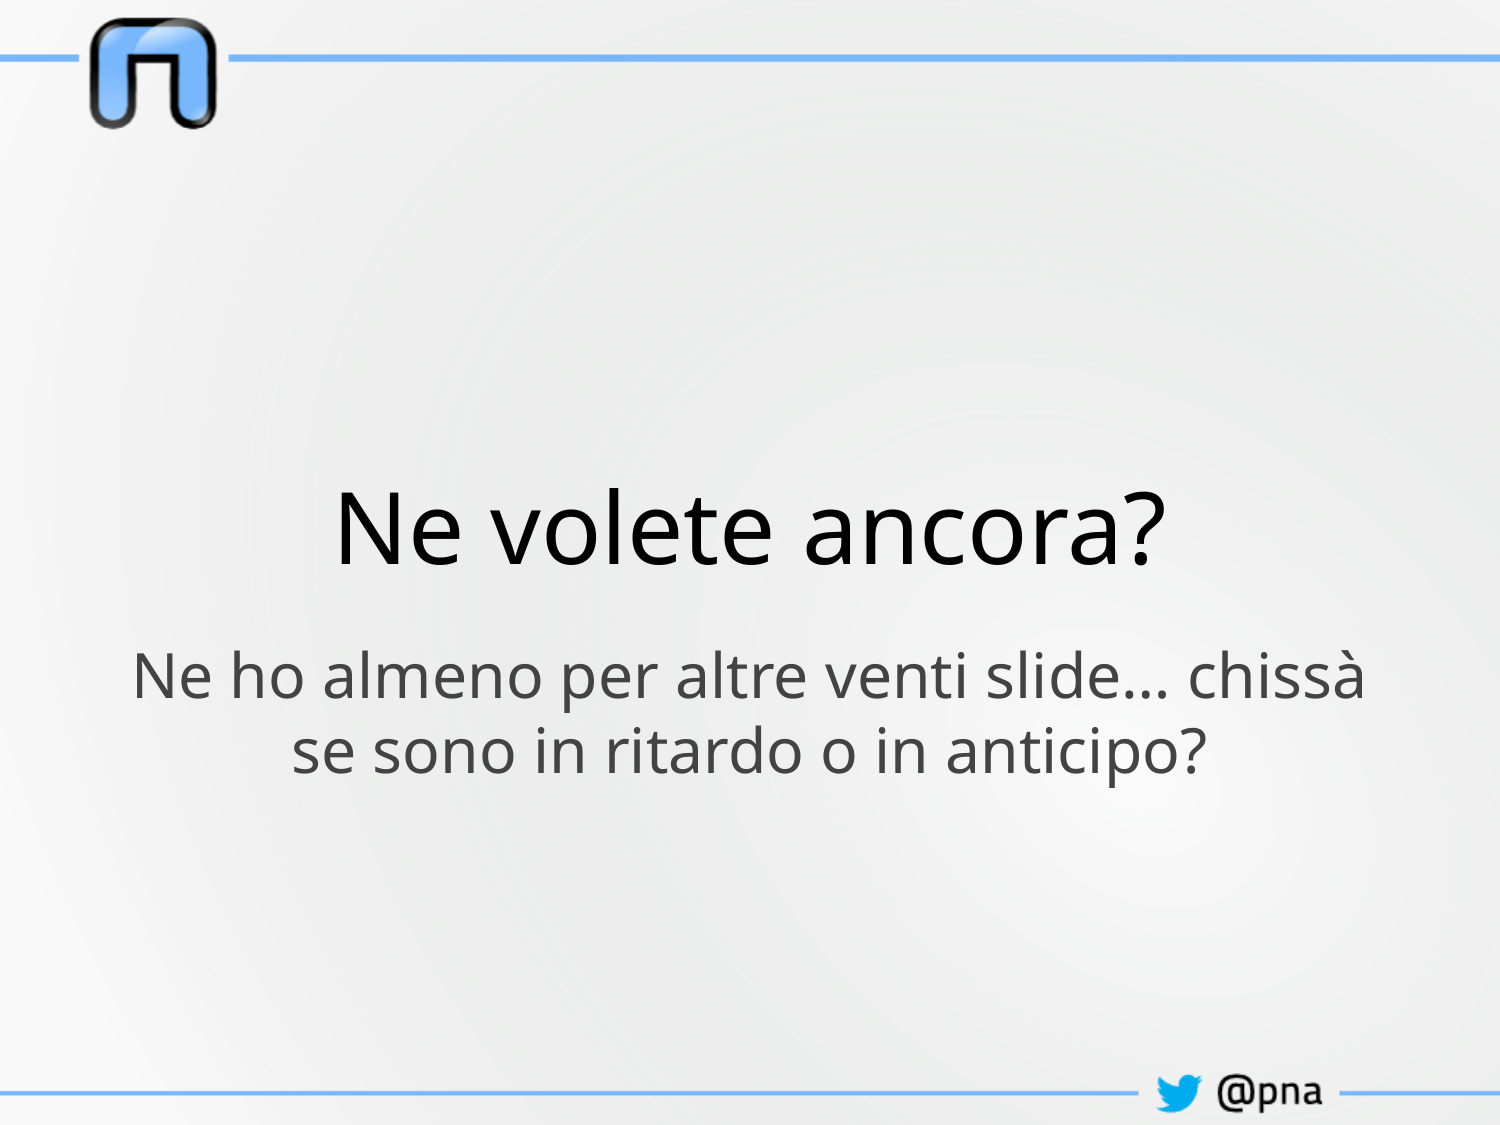

# Ne volete ancora?
Ne ho almeno per altre venti slide… chissà se sono in ritardo o in anticipo?